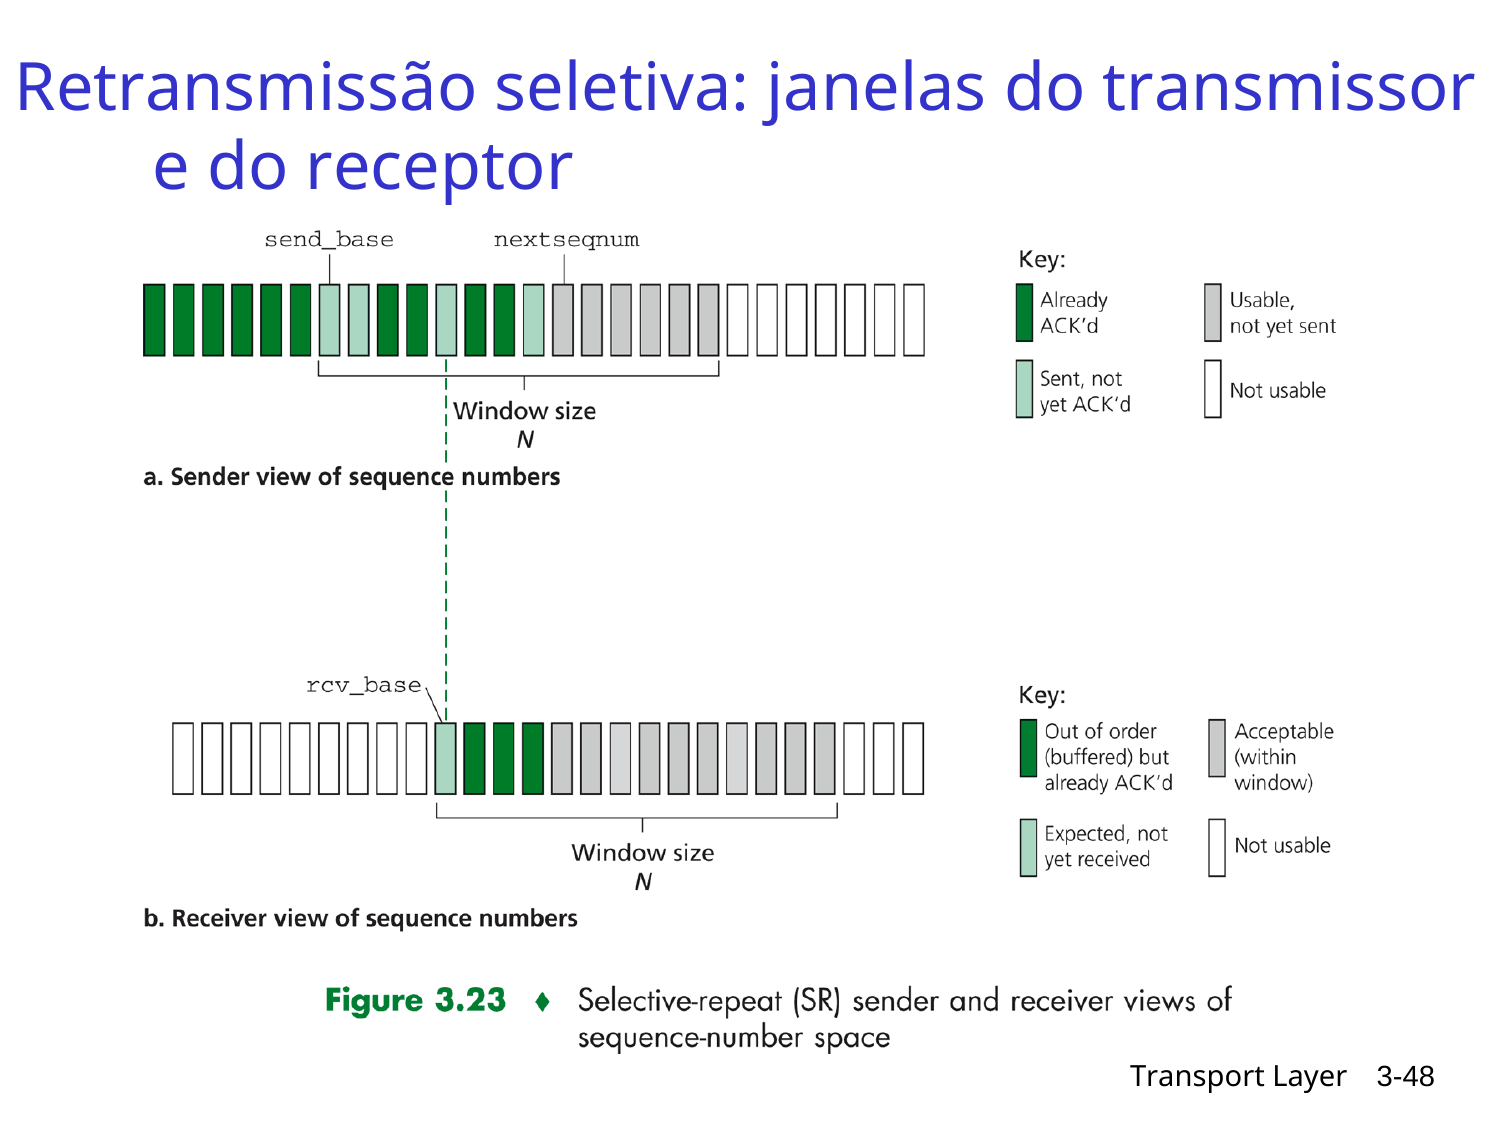

Retransmissão seletiva: janelas do transmissor e do receptor
Transport Layer